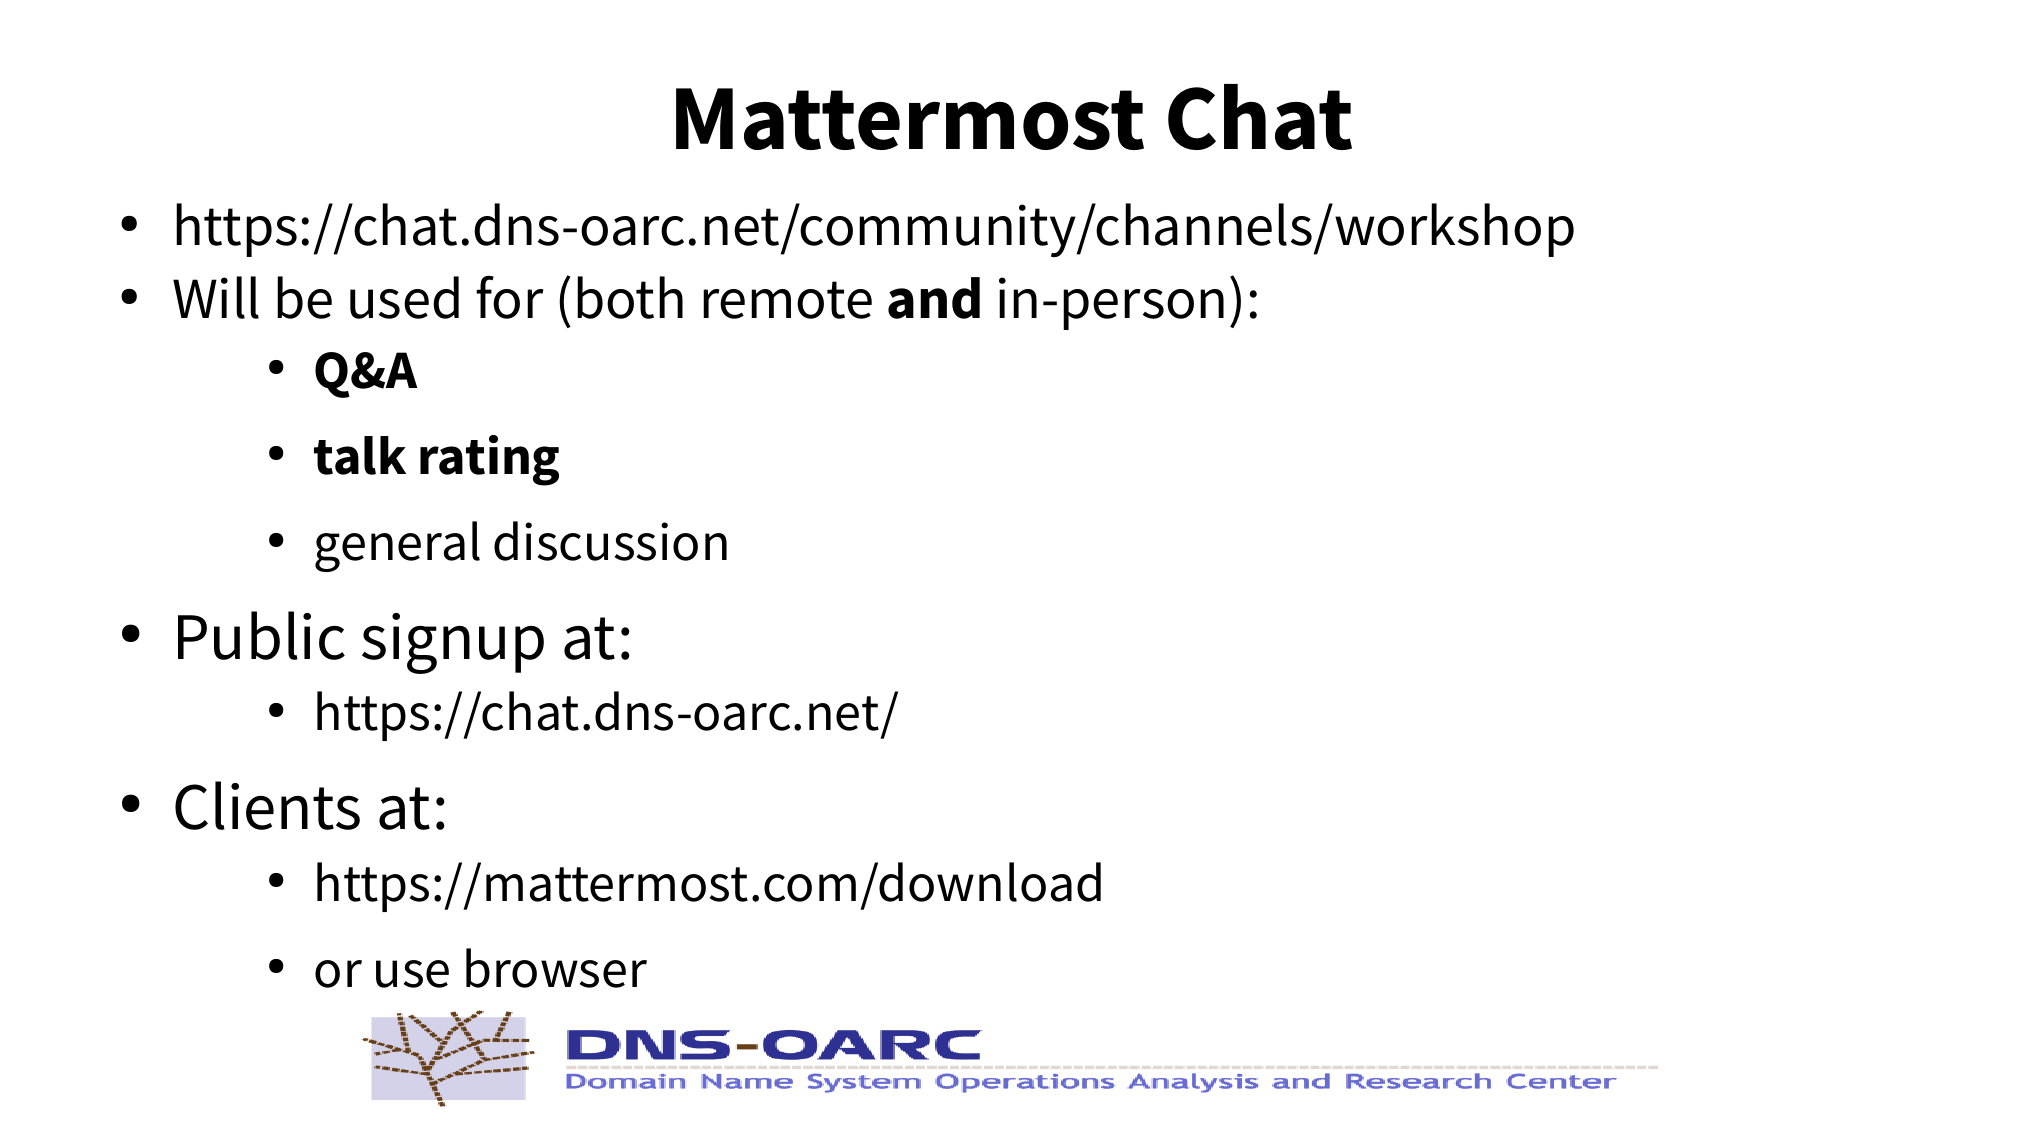

# Mattermost Chat
https://chat.dns-oarc.net/community/channels/workshop
Will be used for (both remote and in-person):
Q&A
talk rating
general discussion
Public signup at:
https://chat.dns-oarc.net/
Clients at:
https://mattermost.com/download
or use browser